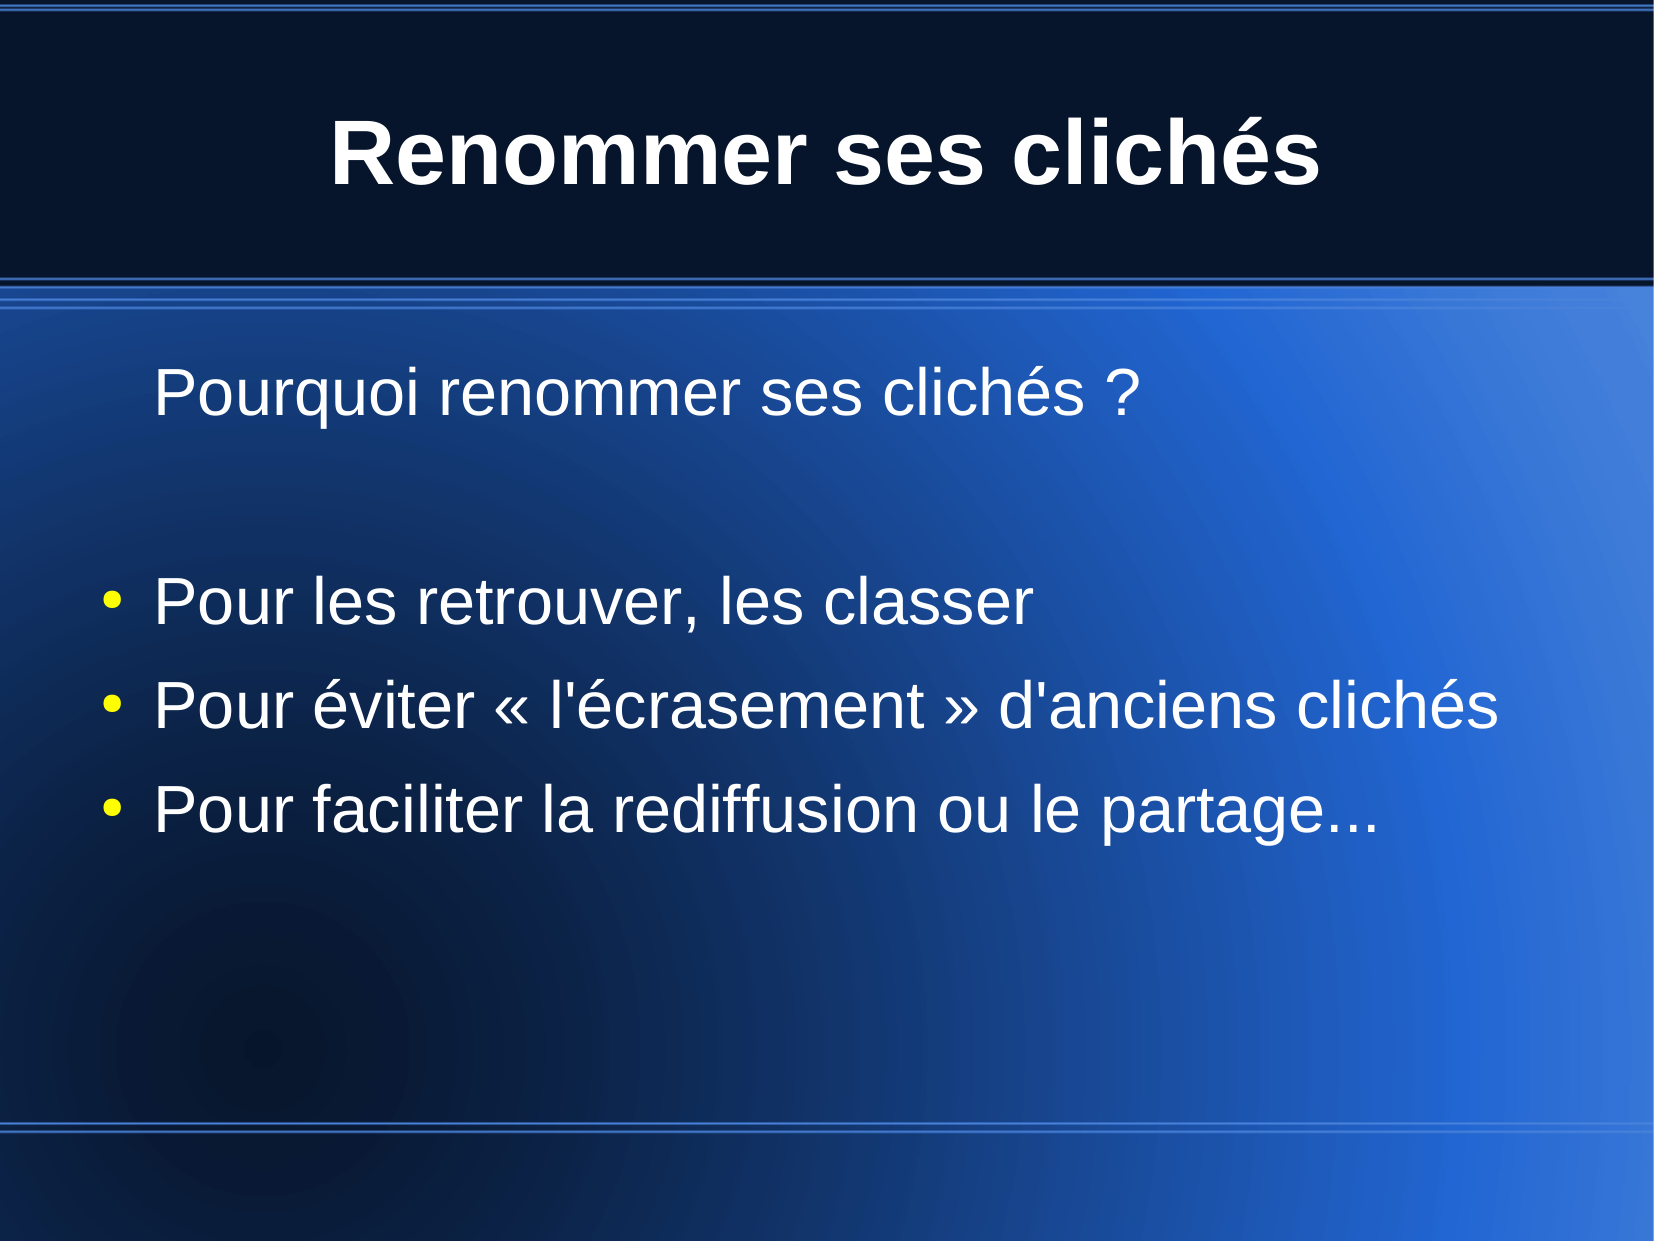

# Renommer ses clichés
Pourquoi renommer ses clichés ?
Pour les retrouver, les classer
Pour éviter « l'écrasement » d'anciens clichés
Pour faciliter la rediffusion ou le partage...